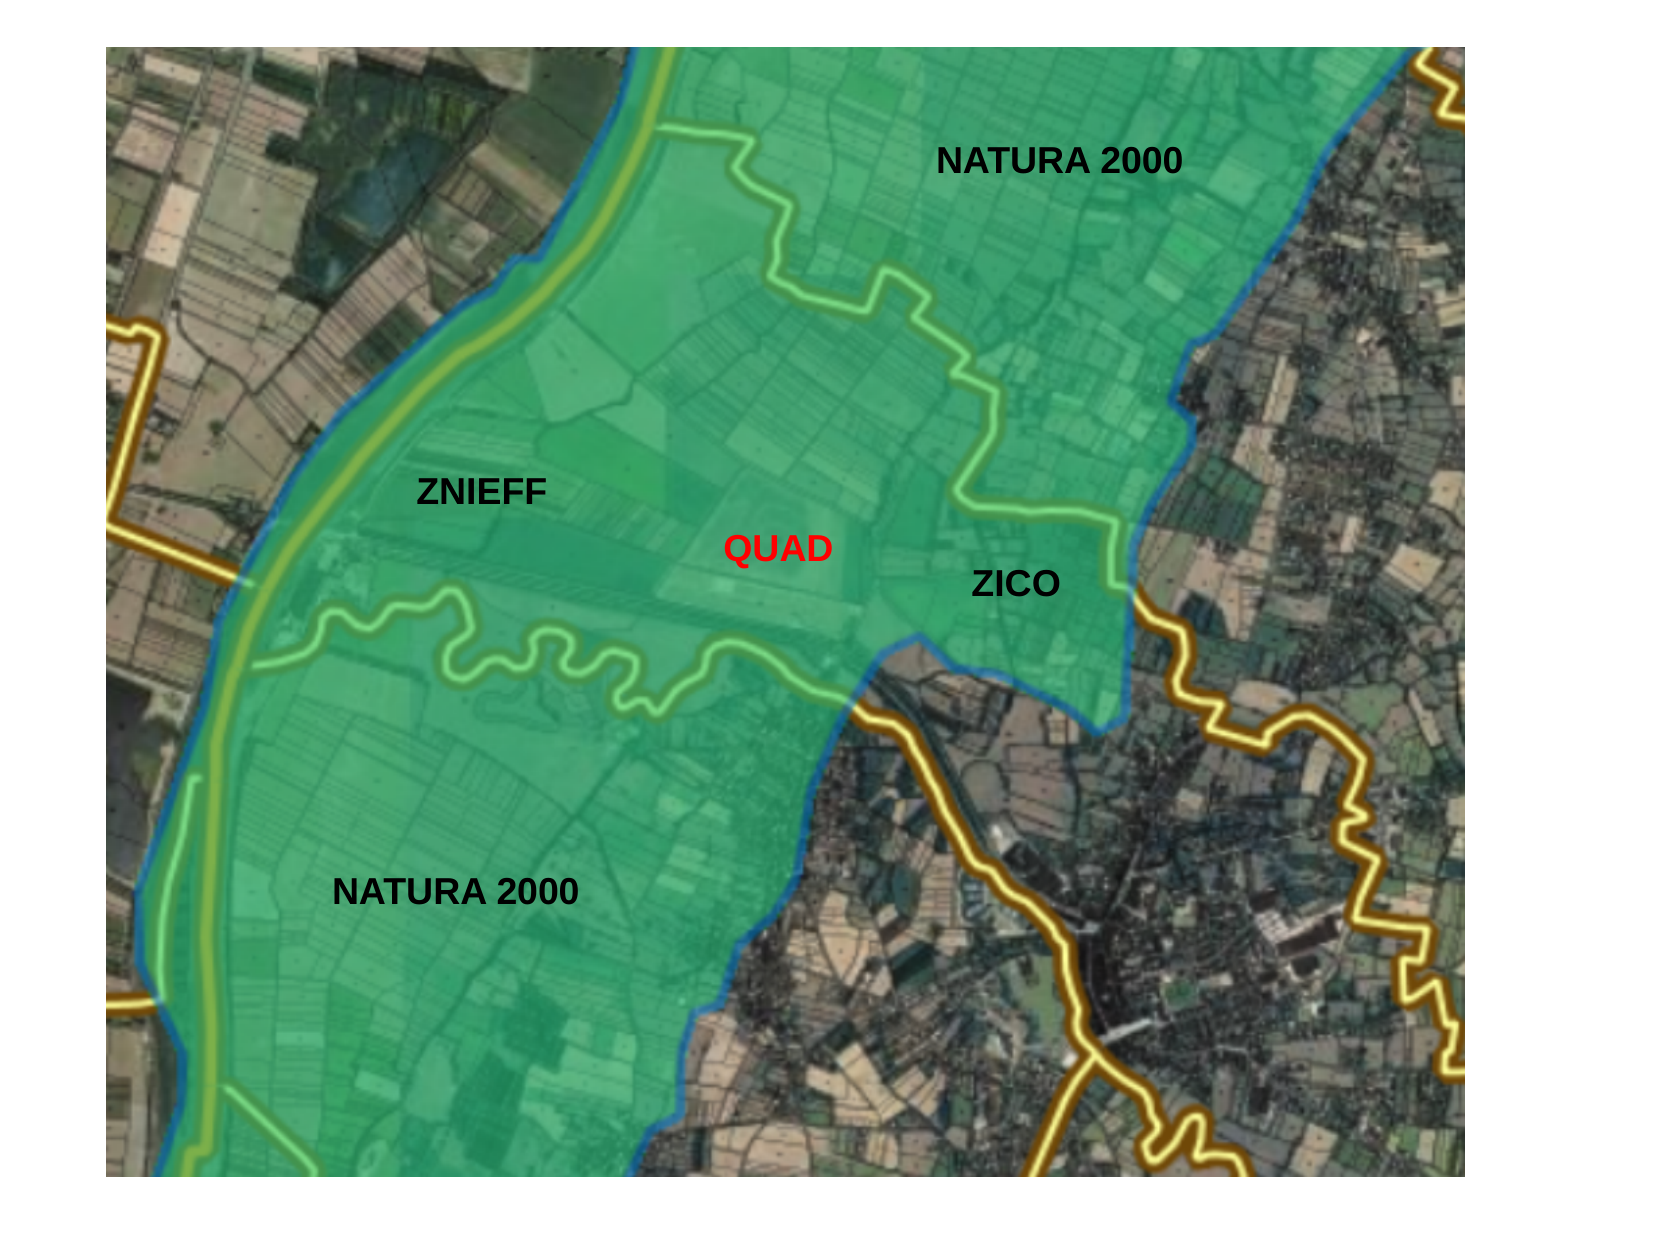

NATURA 2000
ZNIEFF
QUAD
ZICO
NATURA 2000